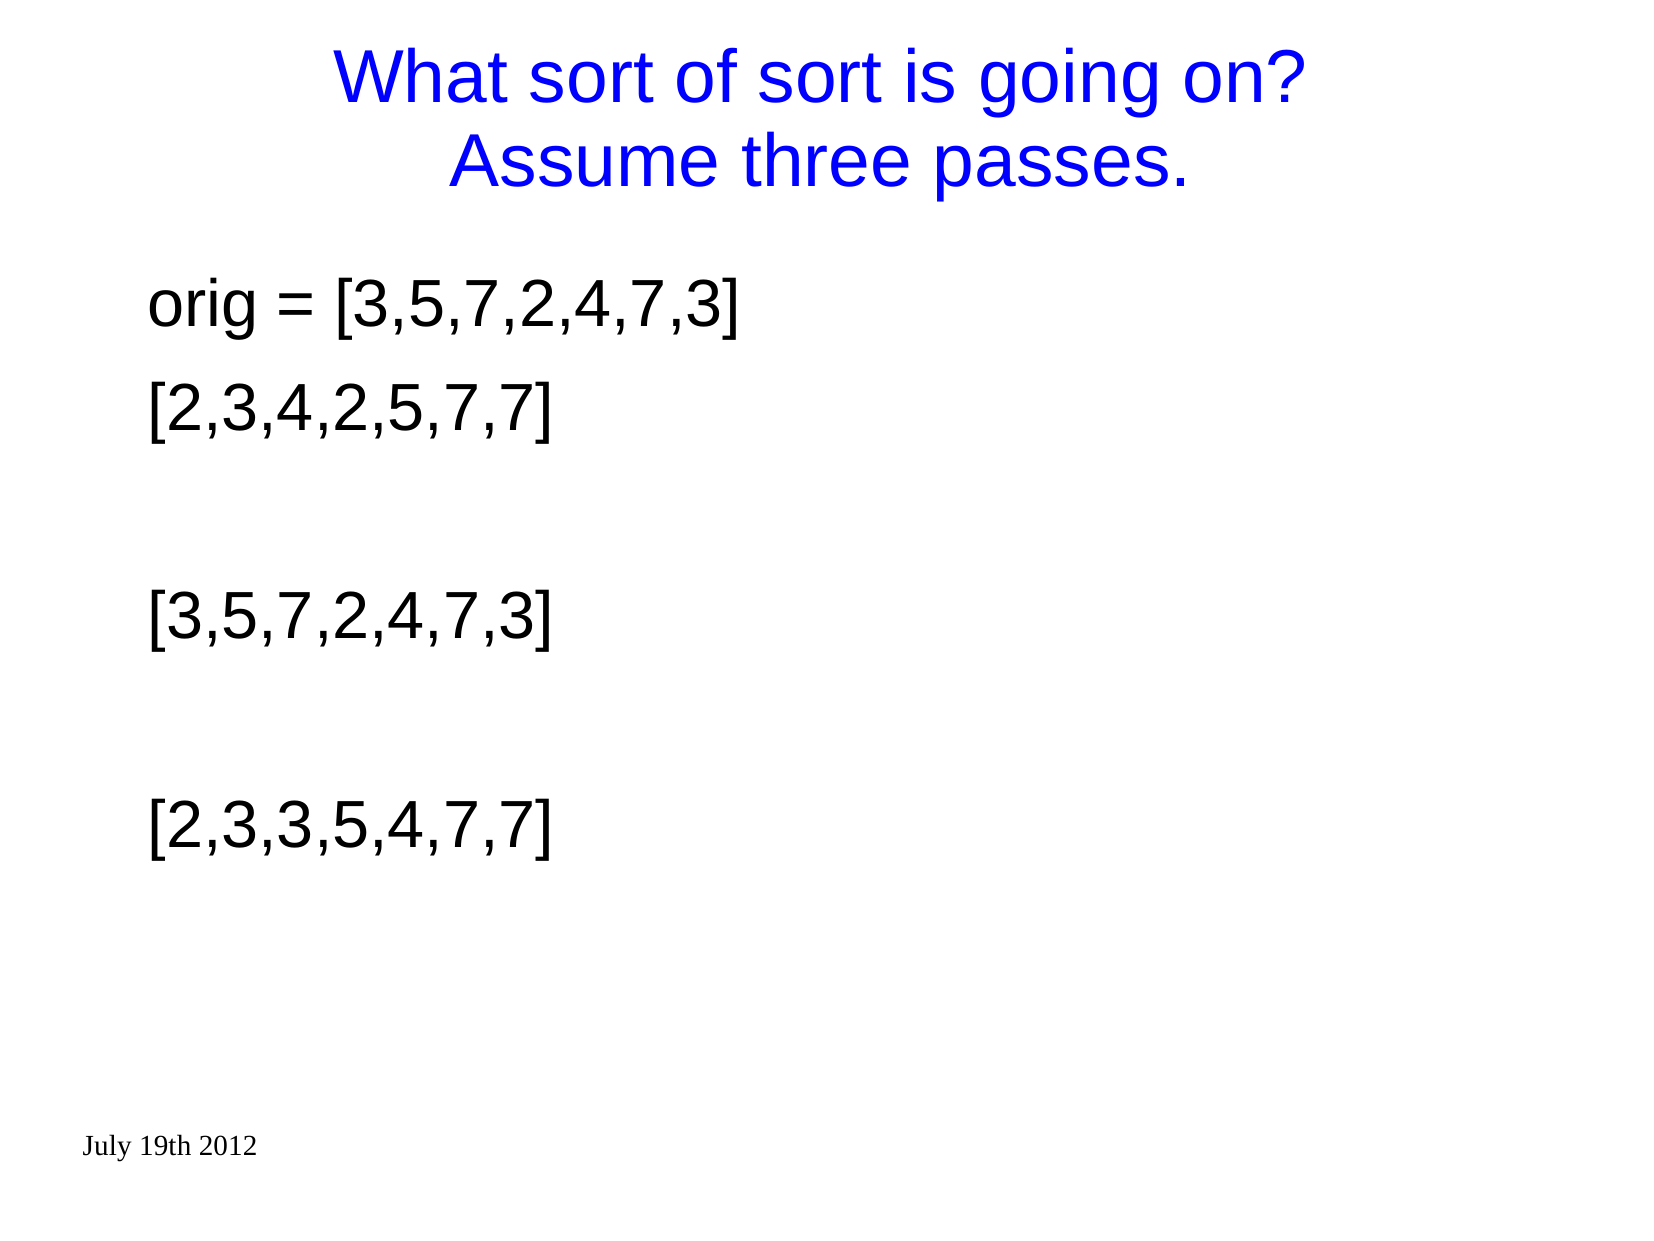

# What sort of sort is going on? Assume three passes.
orig = [3,5,7,2,4,7,3]
[2,3,4,2,5,7,7]
[3,5,7,2,4,7,3]
[2,3,3,5,4,7,7]
July 19th 2012